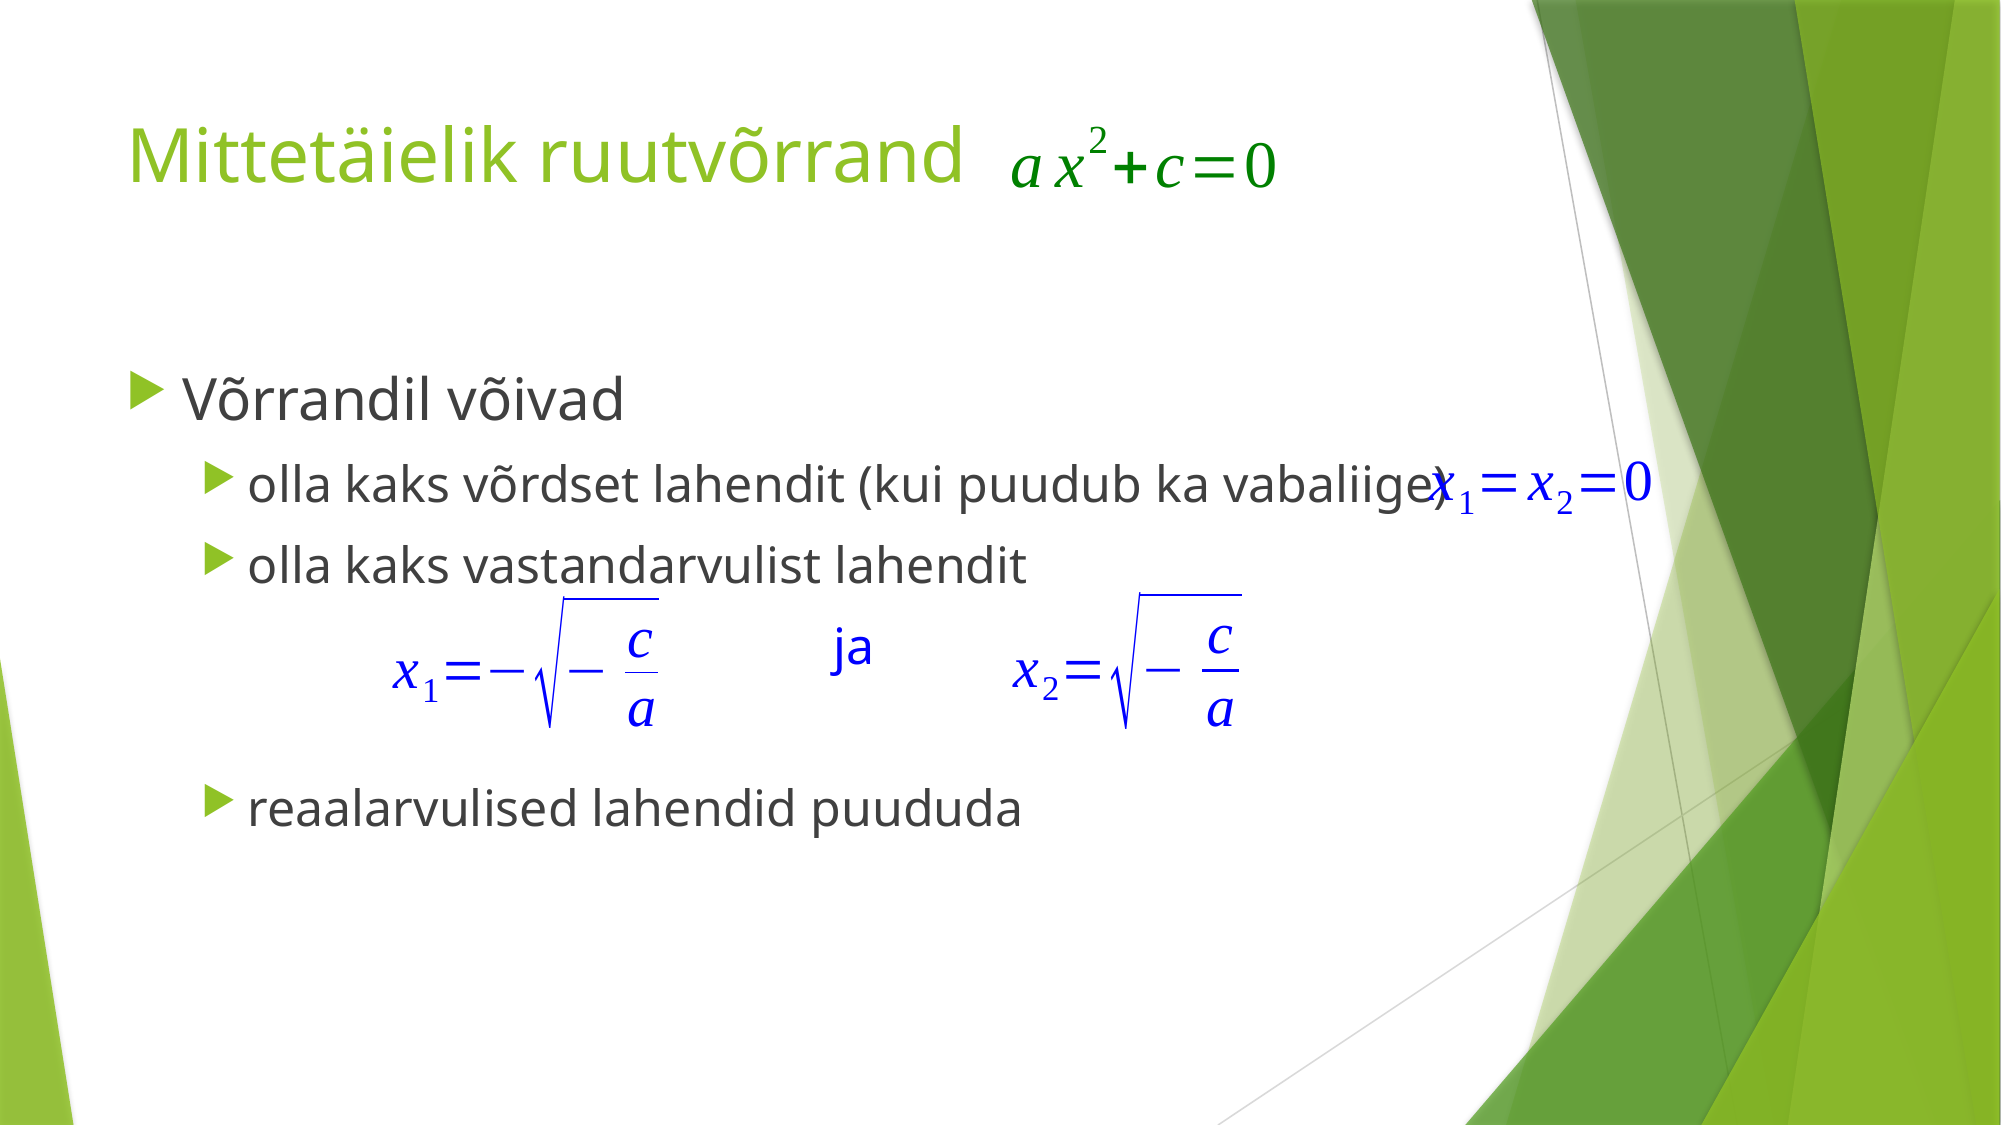

# Mittetäielik ruutvõrrand
Võrrandil võivad
olla kaks võrdset lahendit (kui puudub ka vabaliige)
olla kaks vastandarvulist lahendit
 ja
reaalarvulised lahendid puududa